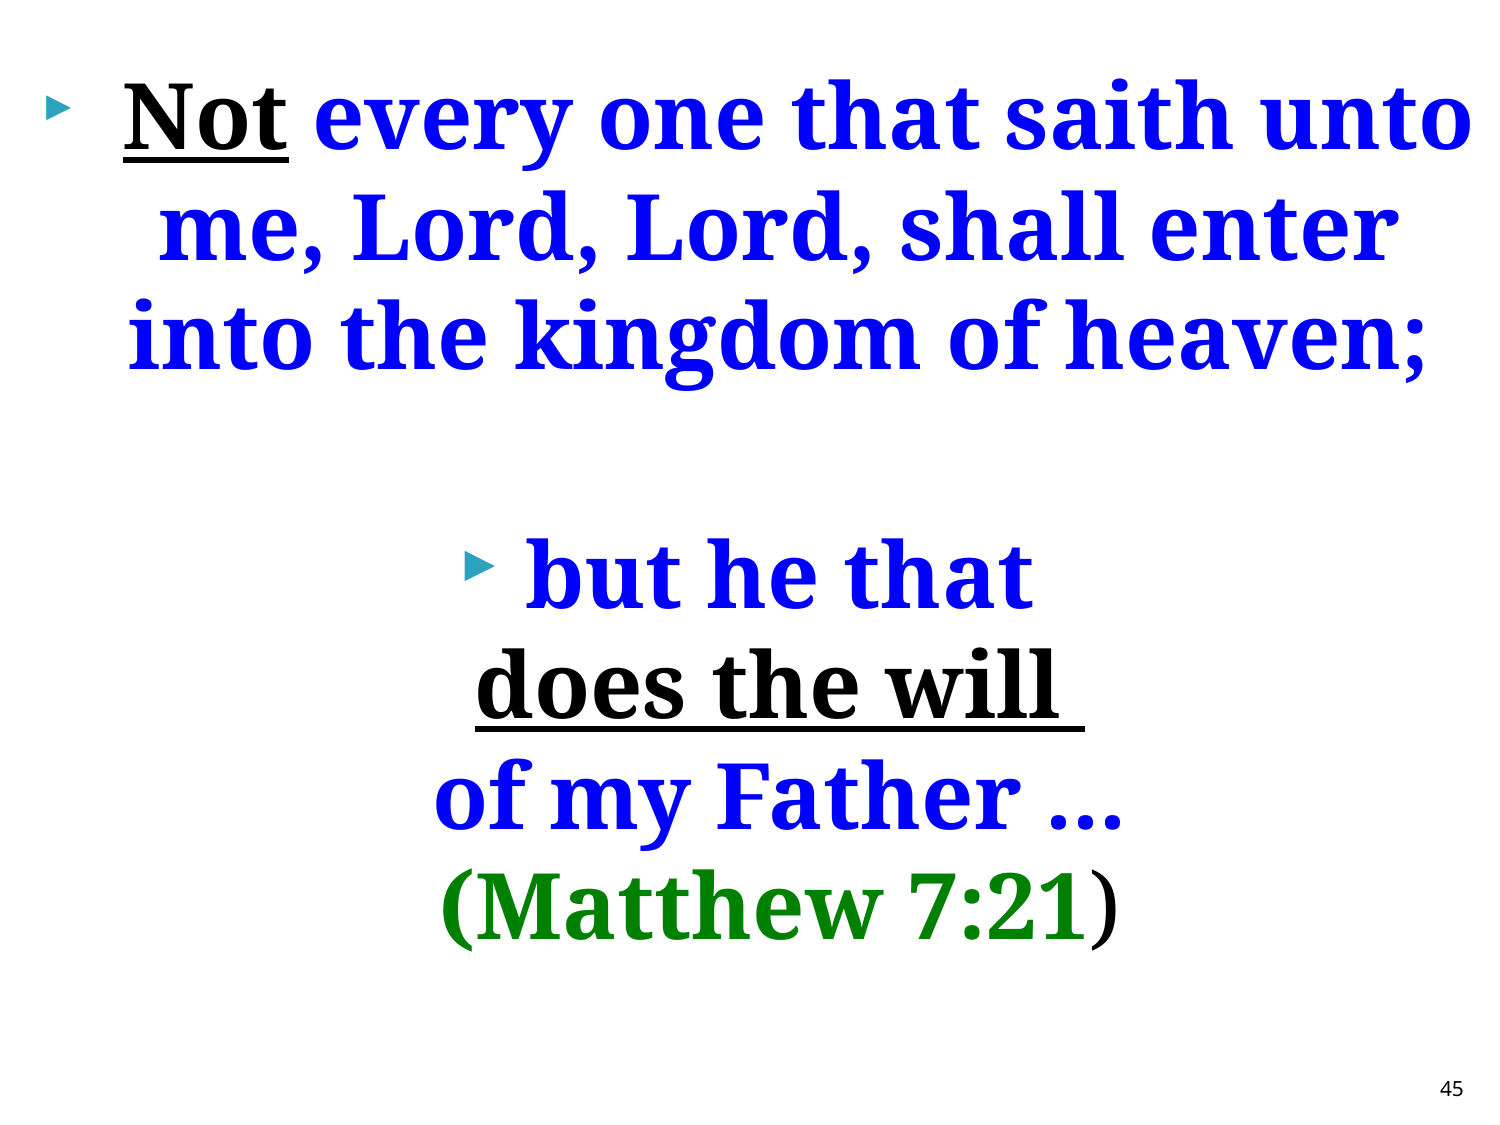

# Not every one that saith unto me, Lord, Lord, shall enter into the kingdom of heaven;
 but he that
does the will
of my Father ...
(Matthew 7:21)